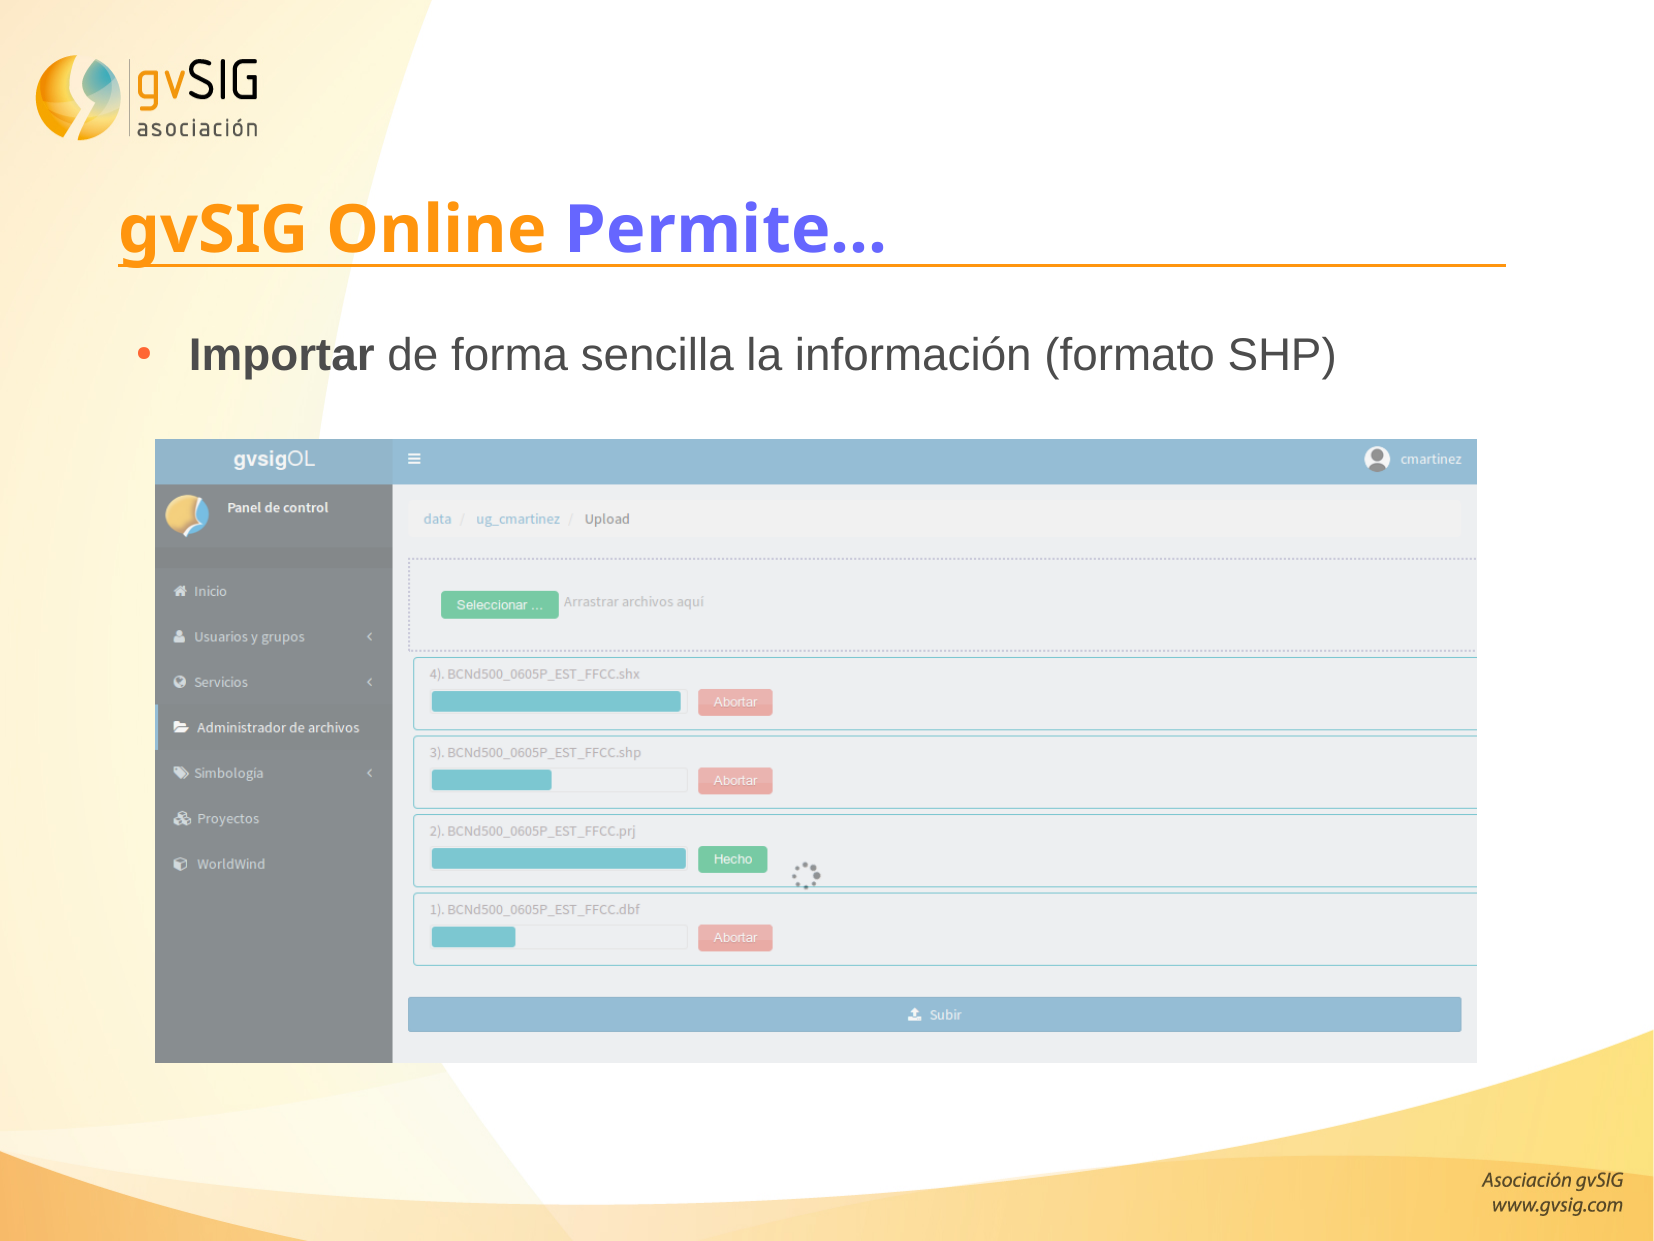

# gvSIG Online Permite...
Importar de forma sencilla la información (formato SHP)